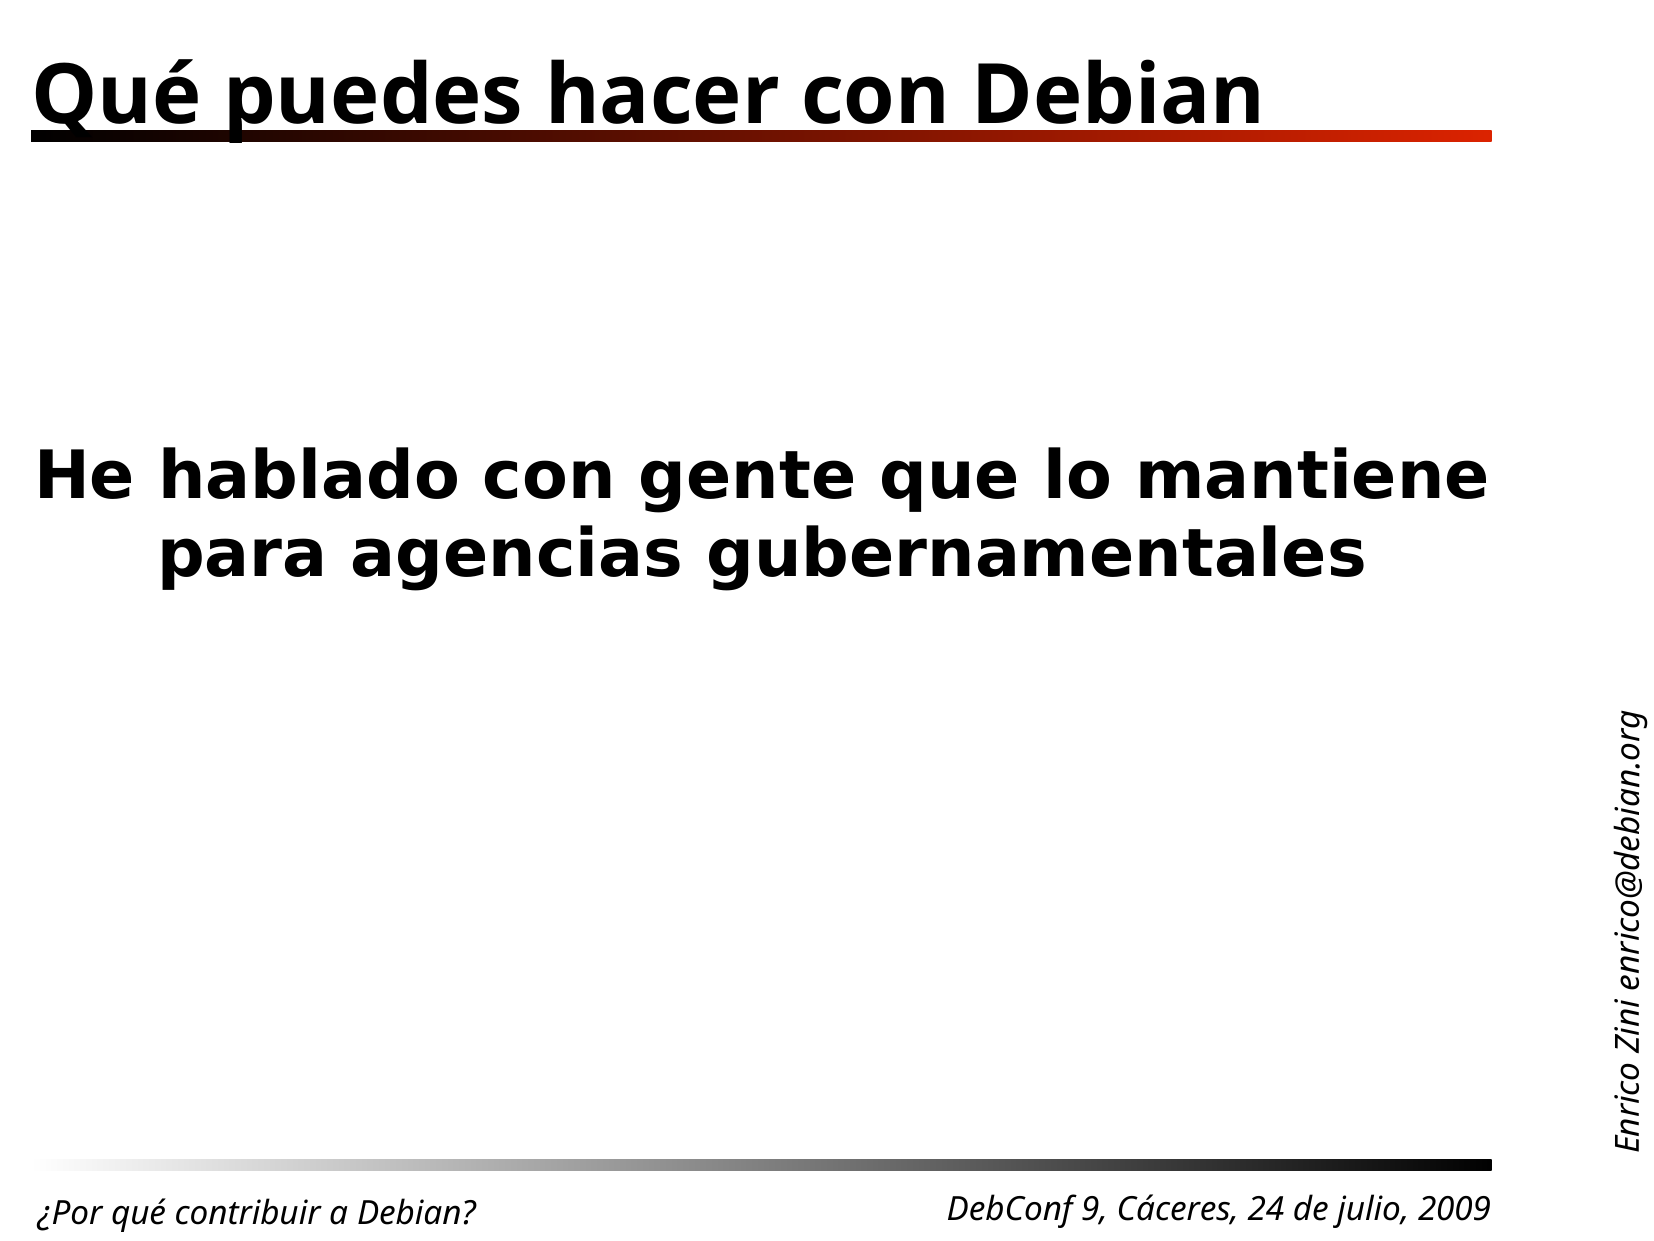

Qué puedes hacer con Debian
He hablado con gente que lo mantiene para agencias gubernamentales